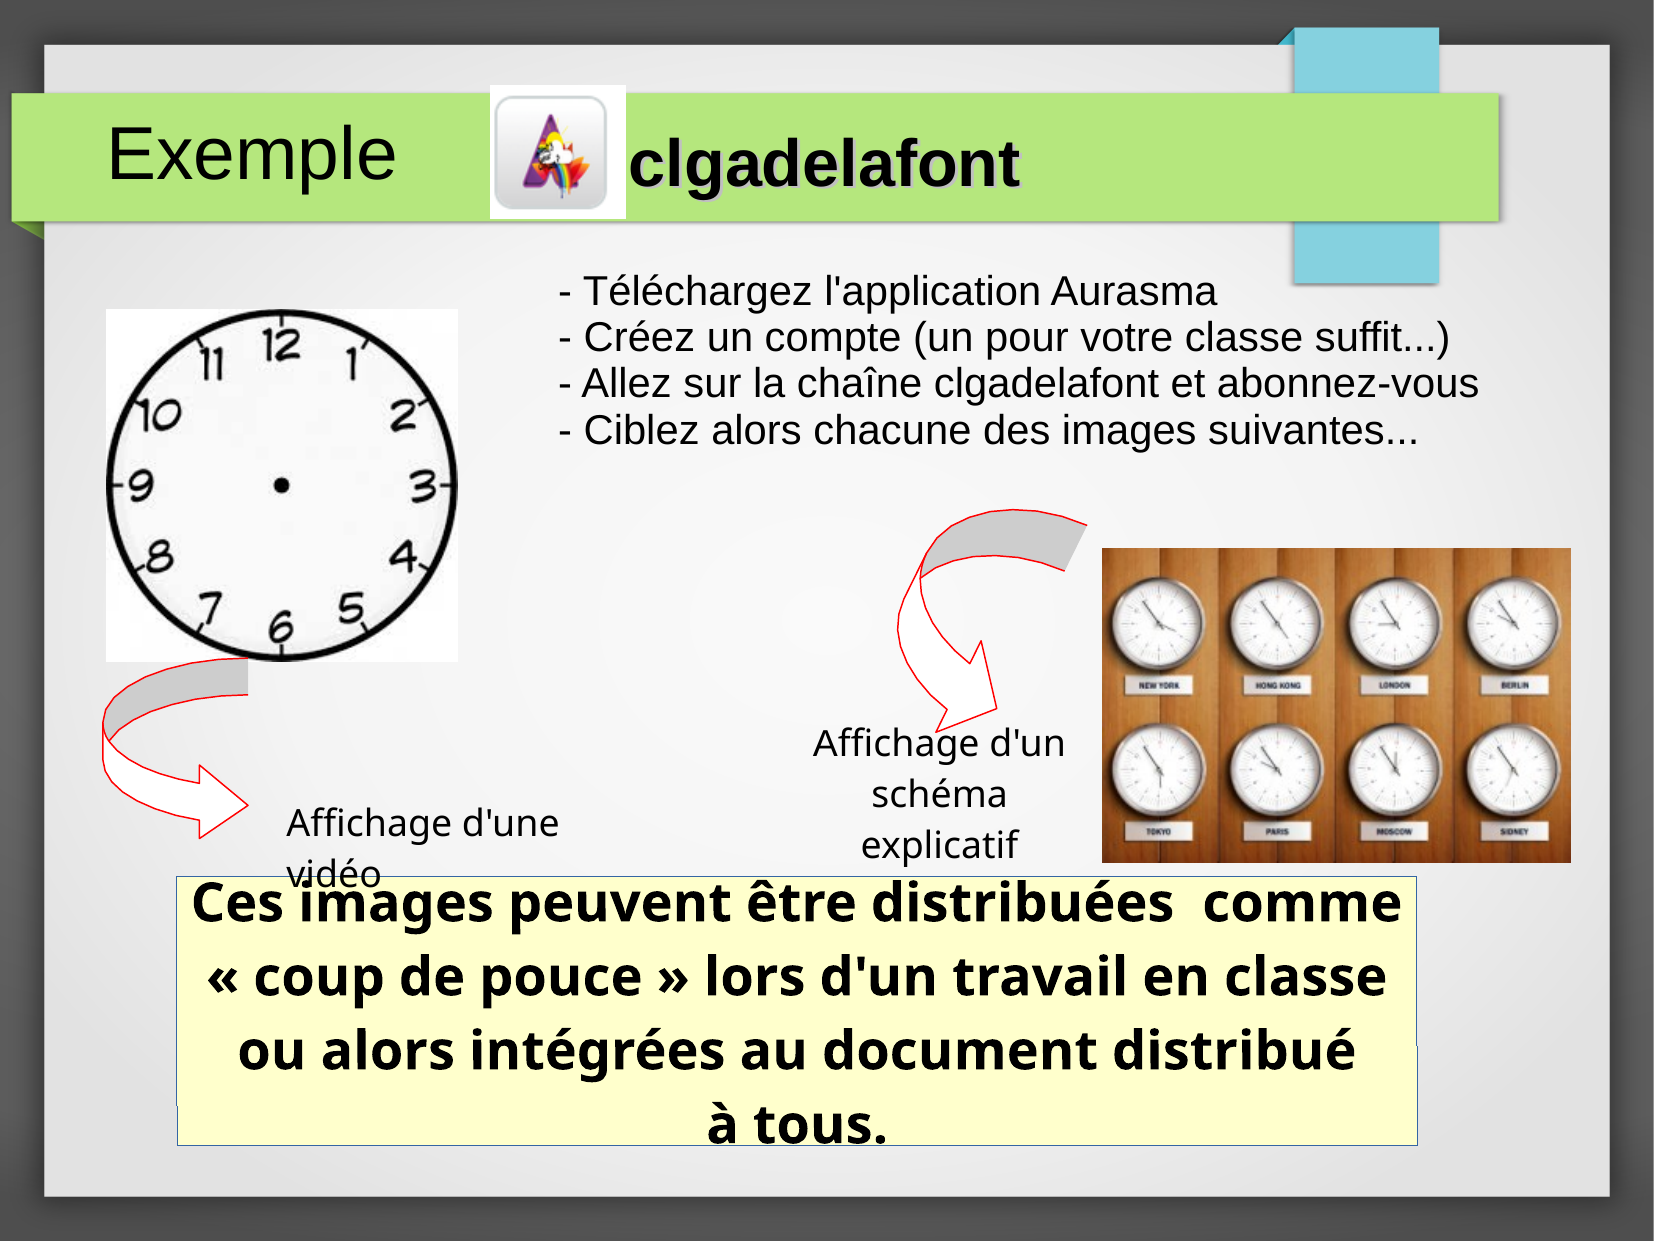

# Exemple
clgadelafont
- Téléchargez l'application Aurasma
- Créez un compte (un pour votre classe suffit...)
- Allez sur la chaîne clgadelafont et abonnez-vous
- Ciblez alors chacune des images suivantes...
Affichage d'un schéma explicatif
Affichage d'une vidéo
Ces images peuvent être distribuées comme
 « coup de pouce » lors d'un travail en classe
ou alors intégrées au document distribué
à tous.